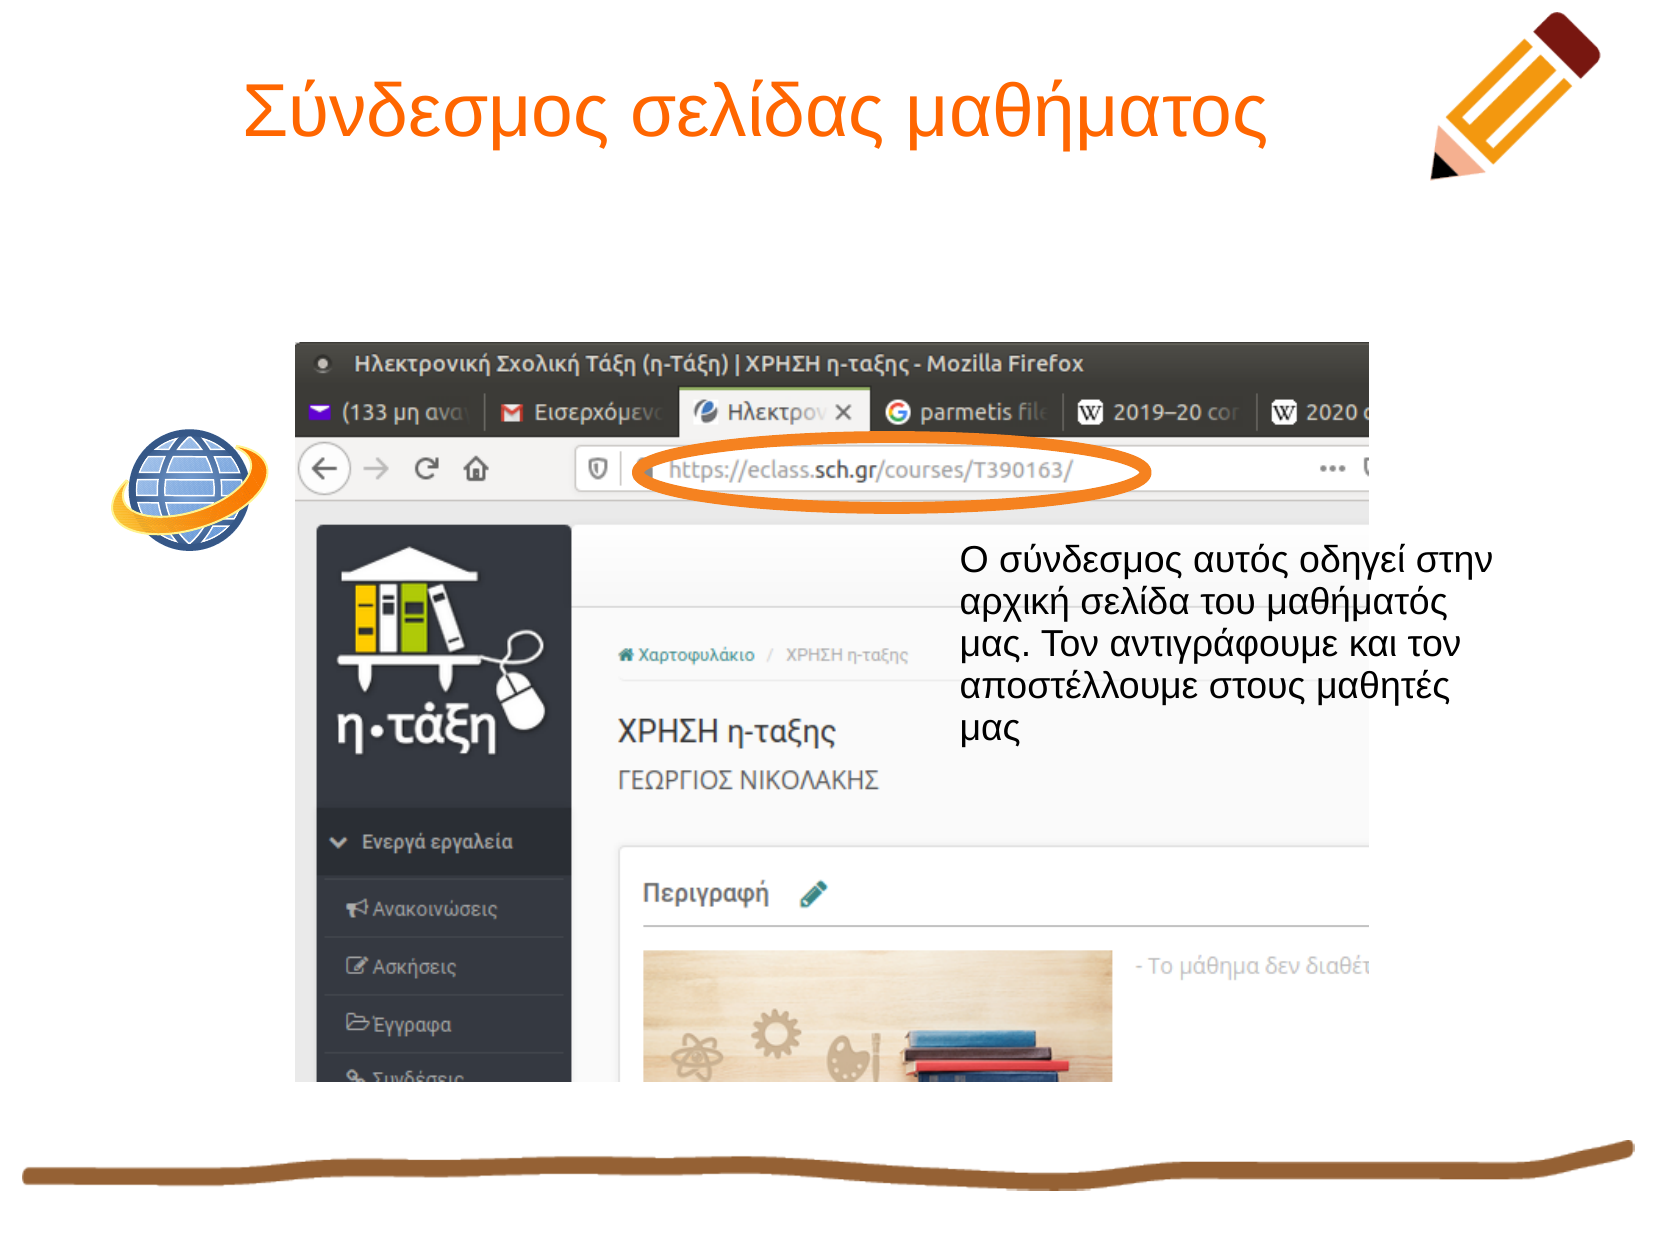

# Σύνδεσμος σελίδας μαθήματος
Ο σύνδεσμος αυτός οδηγεί στην αρχική σελίδα του μαθήματός μας. Τον αντιγράφουμε και τον αποστέλλουμε στους μαθητές μας